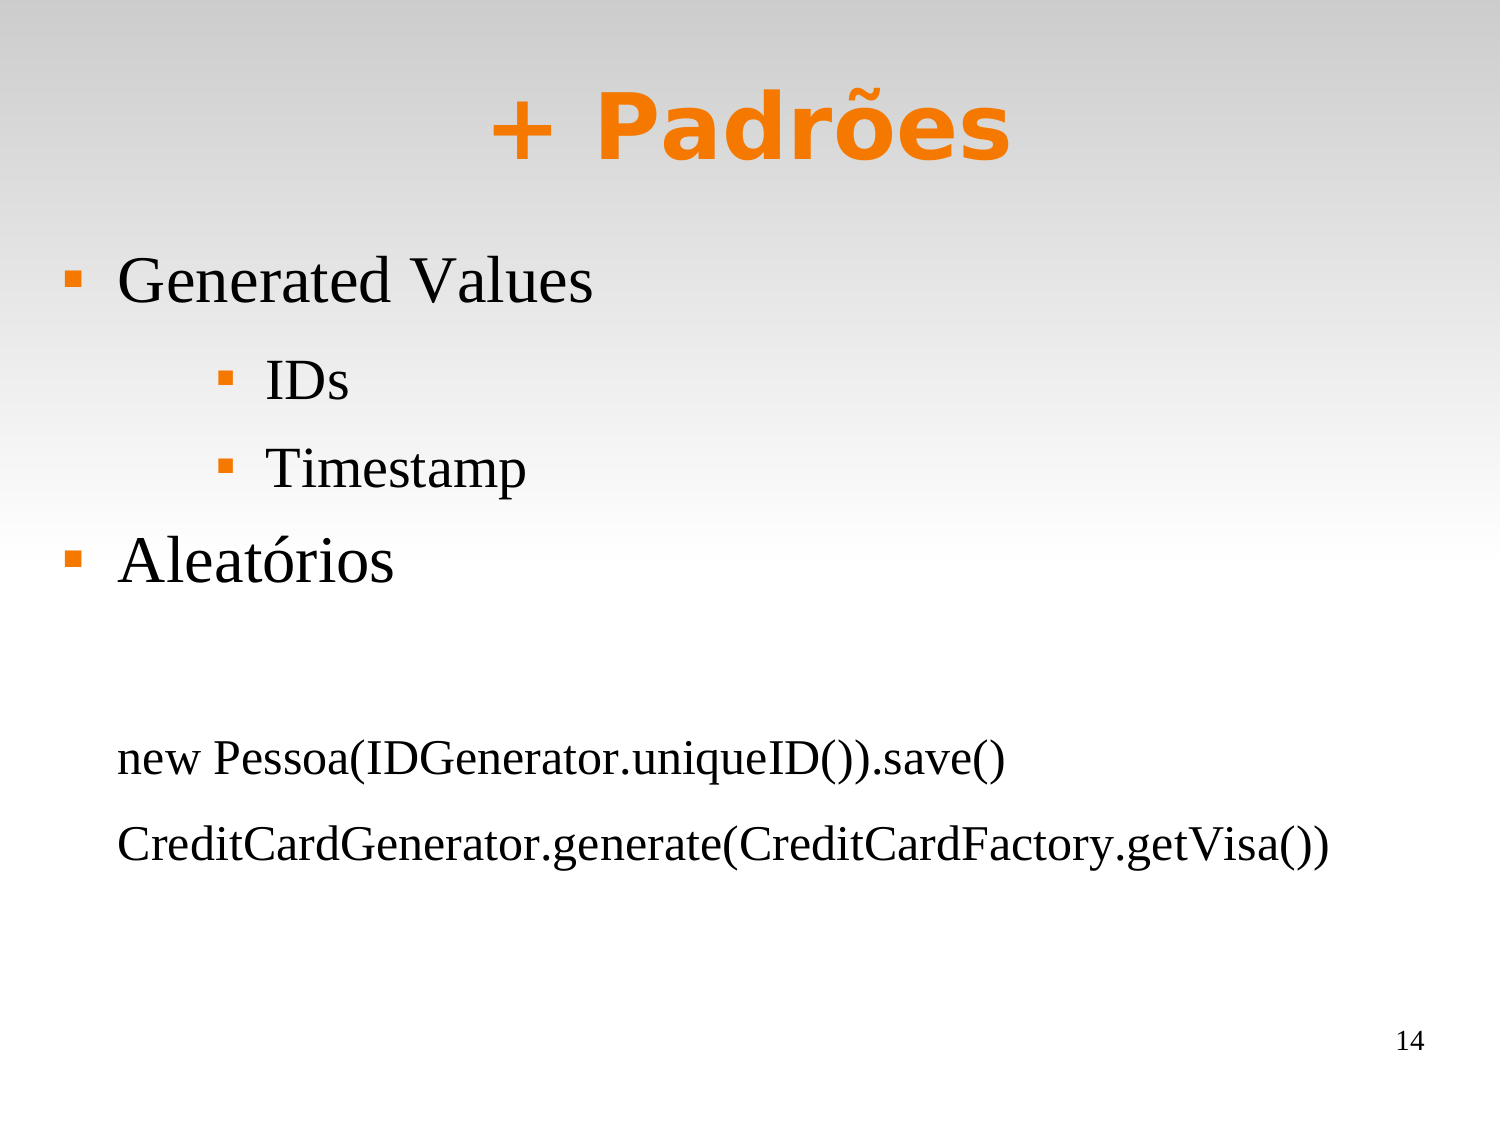

# + Padrões
Generated Values
IDs
Timestamp
Aleatórios
new Pessoa(IDGenerator.uniqueID()).save()
CreditCardGenerator.generate(CreditCardFactory.getVisa())‏
14